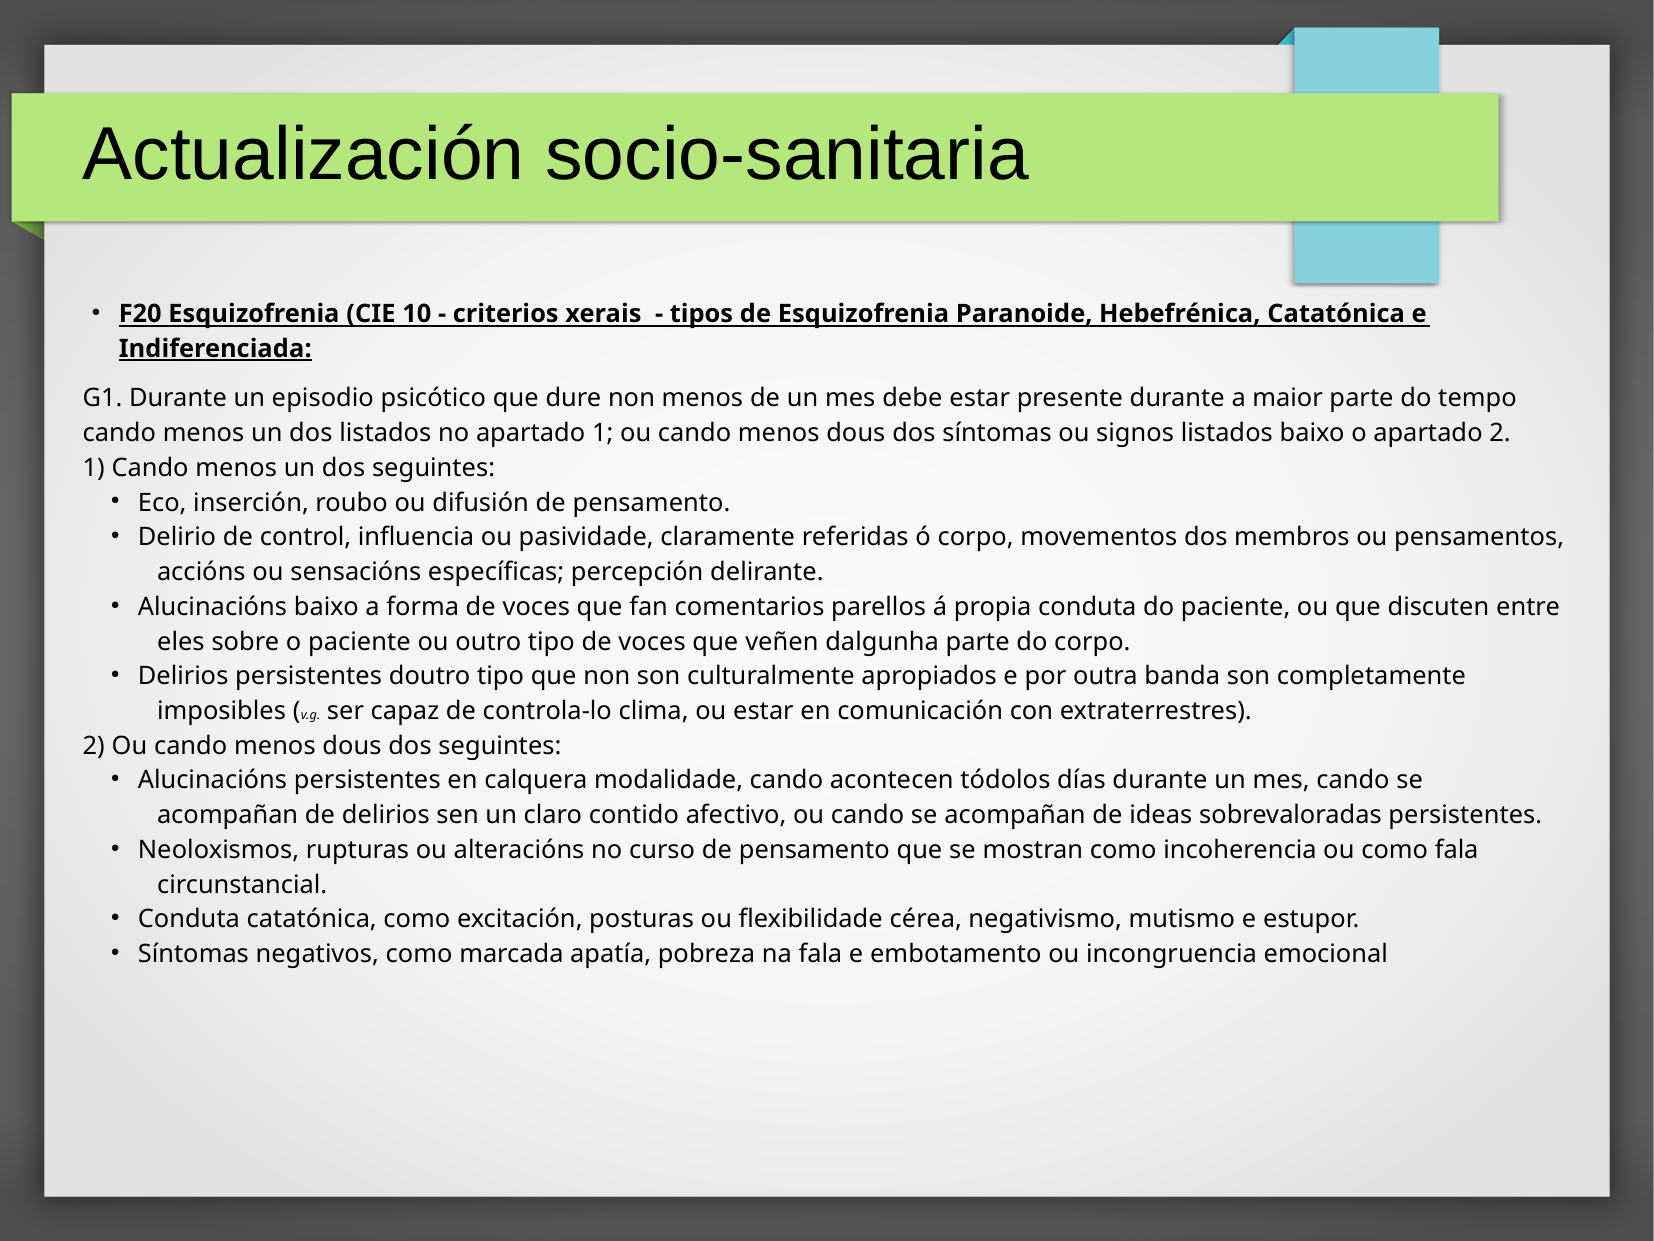

# Actualización socio-sanitaria
F20 Esquizofrenia (CIE 10 - criterios xerais - tipos de Esquizofrenia Paranoide, Hebefrénica, Catatónica e Indiferenciada:
G1. Durante un episodio psicótico que dure non menos de un mes debe estar presente durante a maior parte do tempo cando menos un dos listados no apartado 1; ou cando menos dous dos síntomas ou signos listados baixo o apartado 2.
1) Cando menos un dos seguintes:
Eco, inserción, roubo ou difusión de pensamento.
Delirio de control, influencia ou pasividade, claramente referidas ó corpo, movementos dos membros ou pensamentos, accións ou sensacións específicas; percepción delirante.
Alucinacións baixo a forma de voces que fan comentarios parellos á propia conduta do paciente, ou que discuten entre eles sobre o paciente ou outro tipo de voces que veñen dalgunha parte do corpo.
Delirios persistentes doutro tipo que non son culturalmente apropiados e por outra banda son completamente imposibles (v.g. ser capaz de controla-lo clima, ou estar en comunicación con extraterrestres).
2) Ou cando menos dous dos seguintes:
Alucinacións persistentes en calquera modalidade, cando acontecen tódolos días durante un mes, cando se acompañan de delirios sen un claro contido afectivo, ou cando se acompañan de ideas sobrevaloradas persistentes.
Neoloxismos, rupturas ou alteracións no curso de pensamento que se mostran como incoherencia ou como fala circunstancial.
Conduta catatónica, como excitación, posturas ou flexibilidade cérea, negativismo, mutismo e estupor.
Síntomas negativos, como marcada apatía, pobreza na fala e embotamento ou incongruencia emocional